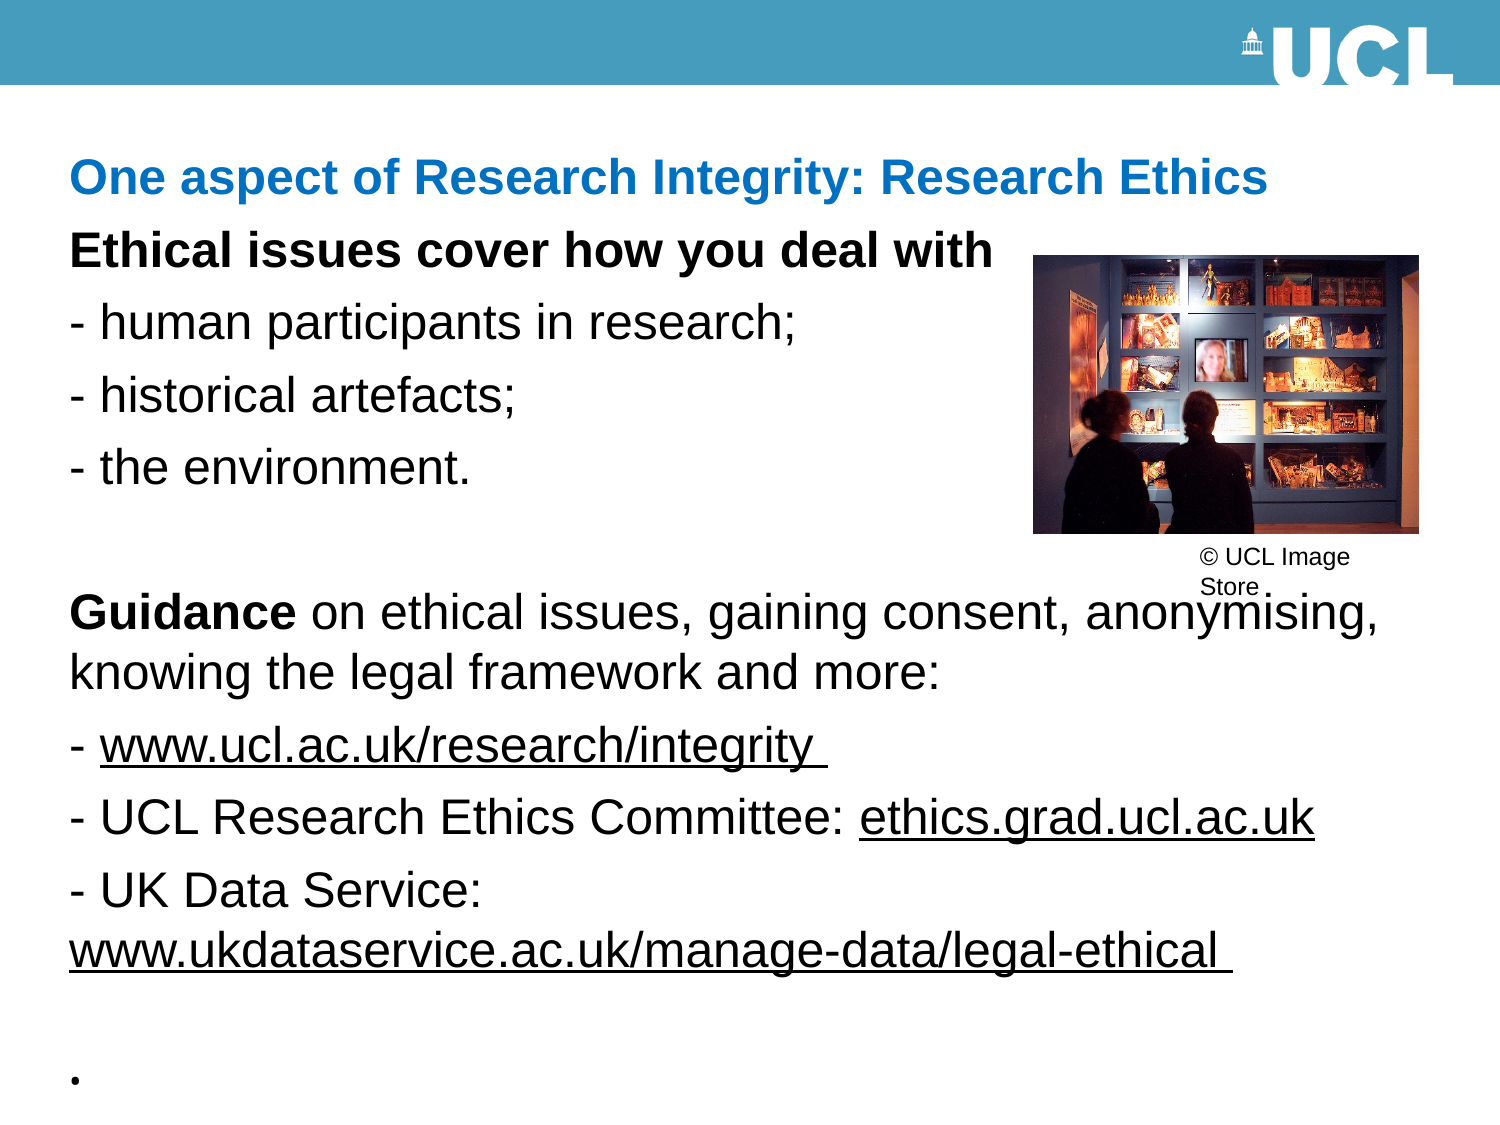

One aspect of Research Integrity: Research Ethics
Ethical issues cover how you deal with
- human participants in research;
- historical artefacts;
- the environment.
Guidance on ethical issues, gaining consent, anonymising, knowing the legal framework and more:
- www.ucl.ac.uk/research/integrity
- UCL Research Ethics Committee: ethics.grad.ucl.ac.uk
- UK Data Service: www.ukdataservice.ac.uk/manage-data/legal-ethical
© UCL Image Store